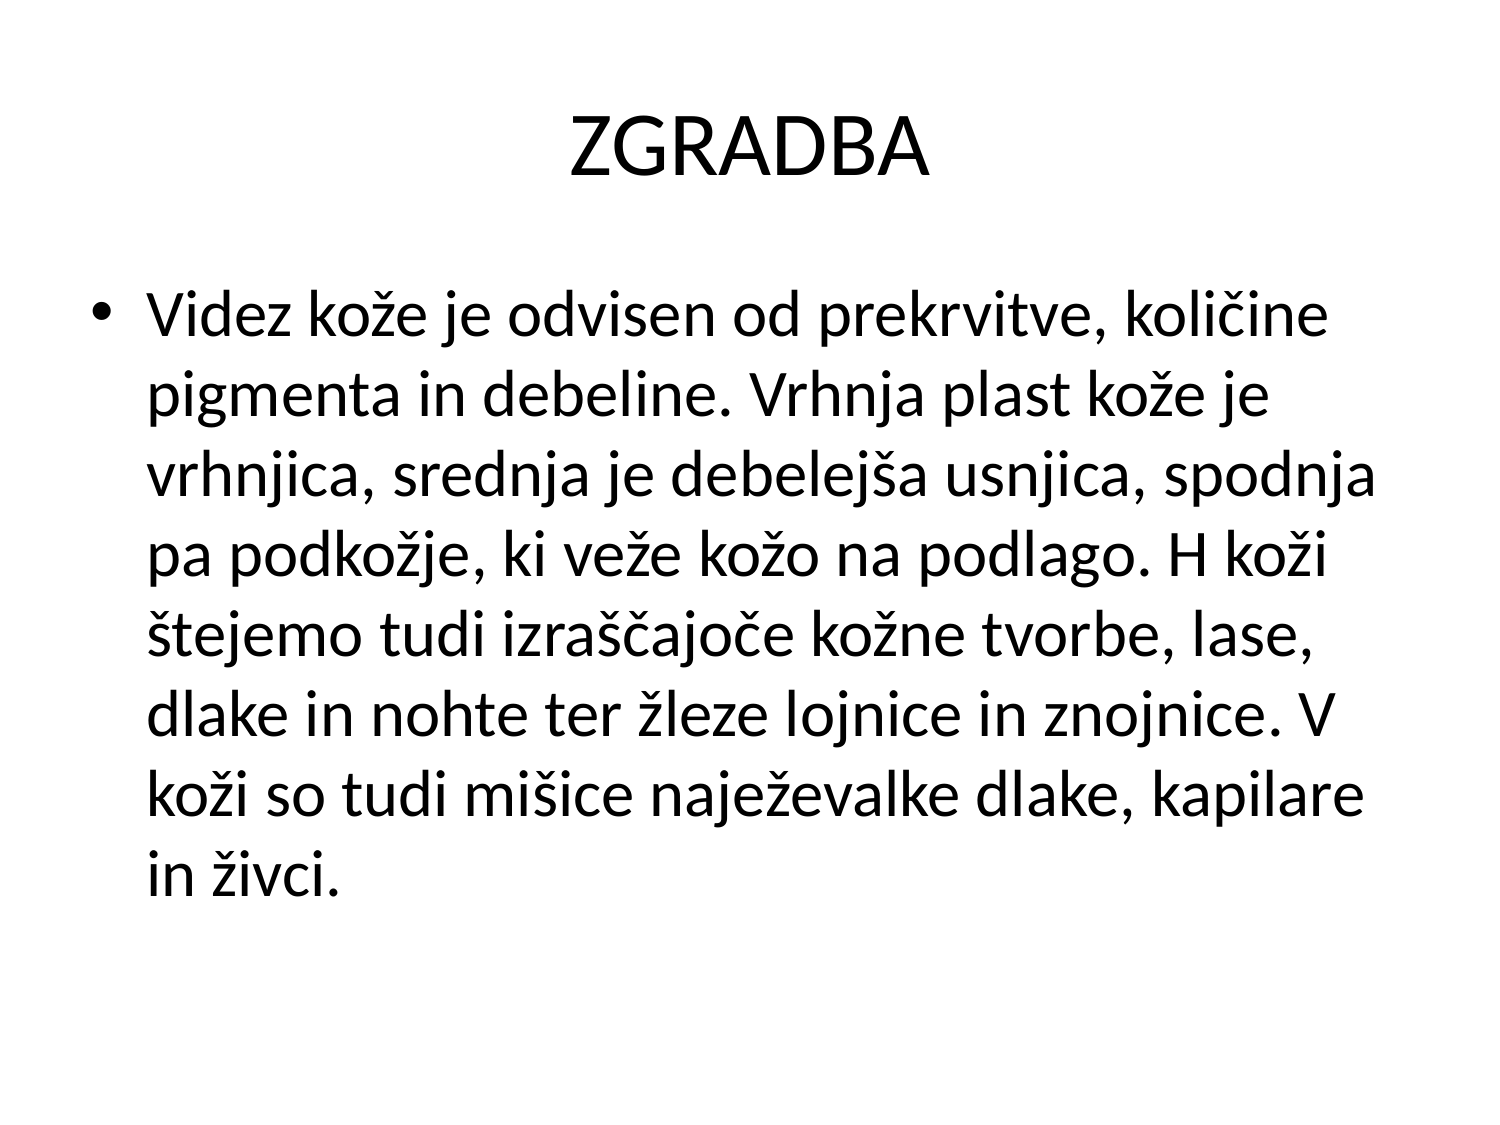

# ZGRADBA
Videz kože je odvisen od prekrvitve, količine pigmenta in debeline. Vrhnja plast kože je vrhnjica, srednja je debelejša usnjica, spodnja pa podkožje, ki veže kožo na podlago. H koži štejemo tudi izraščajoče kožne tvorbe, lase, dlake in nohte ter žleze lojnice in znojnice. V koži so tudi mišice naježevalke dlake, kapilare in živci.